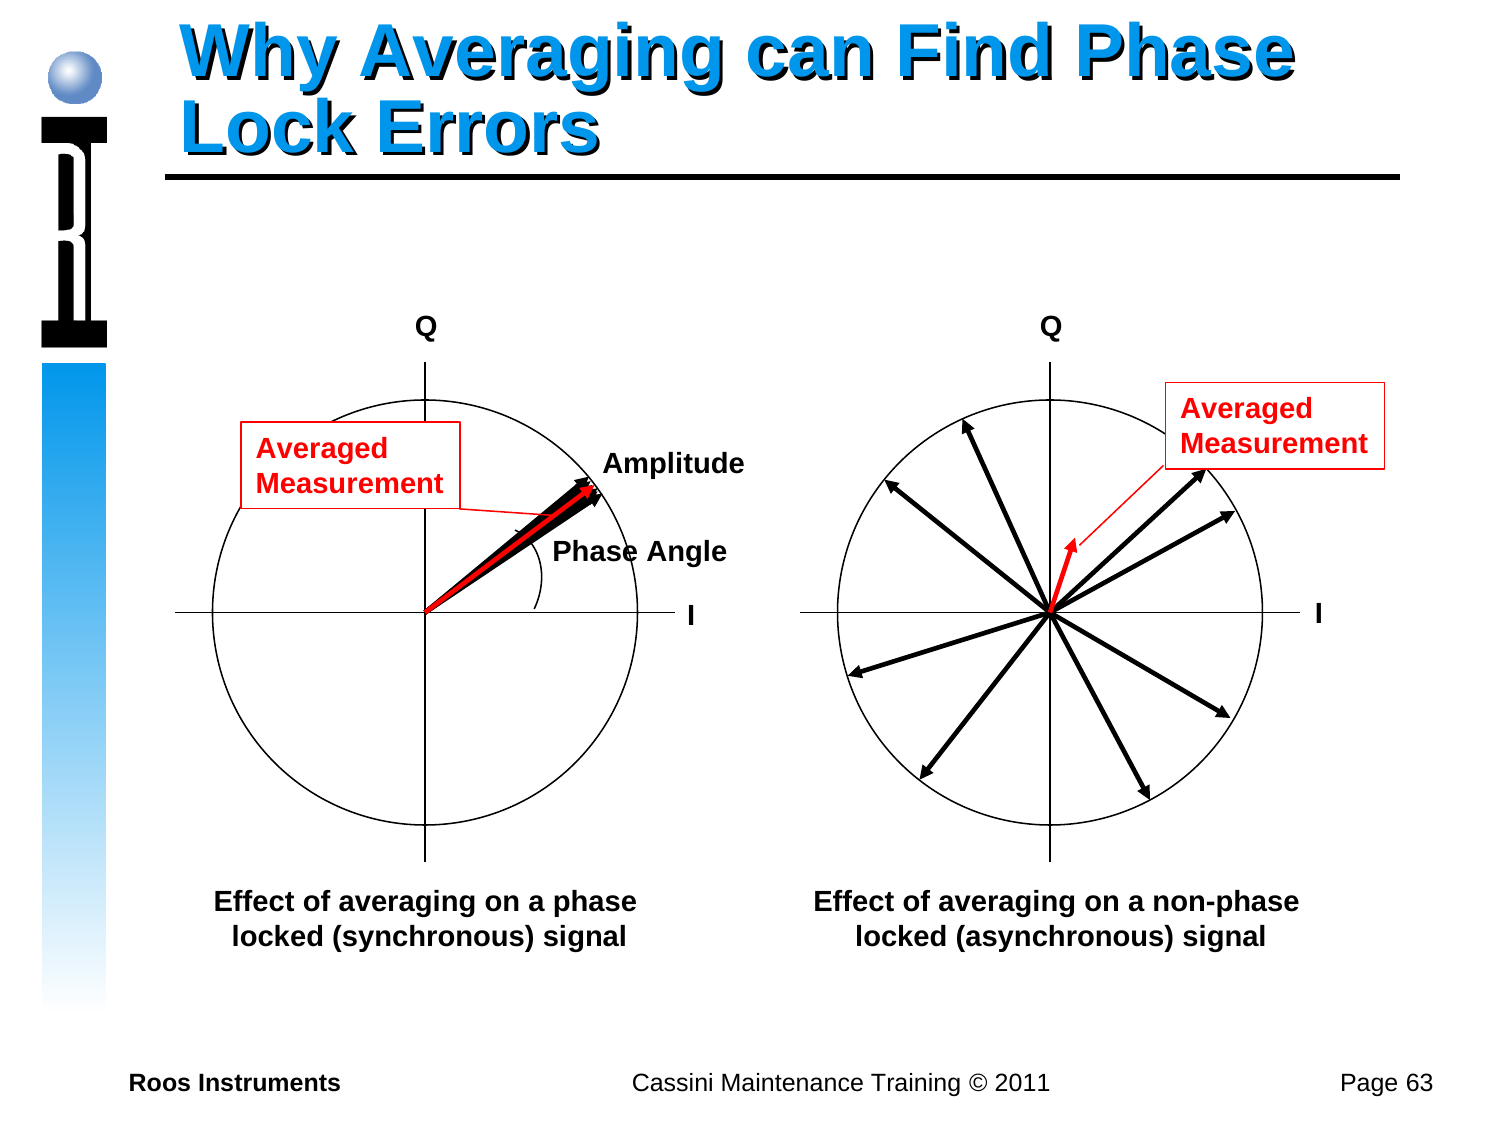

# Why Averaging can Find Phase Lock Errors
Q
Q
Averaged
Measurement
Averaged
Measurement
Amplitude
Phase Angle
I
I
Effect of averaging on a phase
locked (synchronous) signal
Effect of averaging on a non-phase
locked (asynchronous) signal